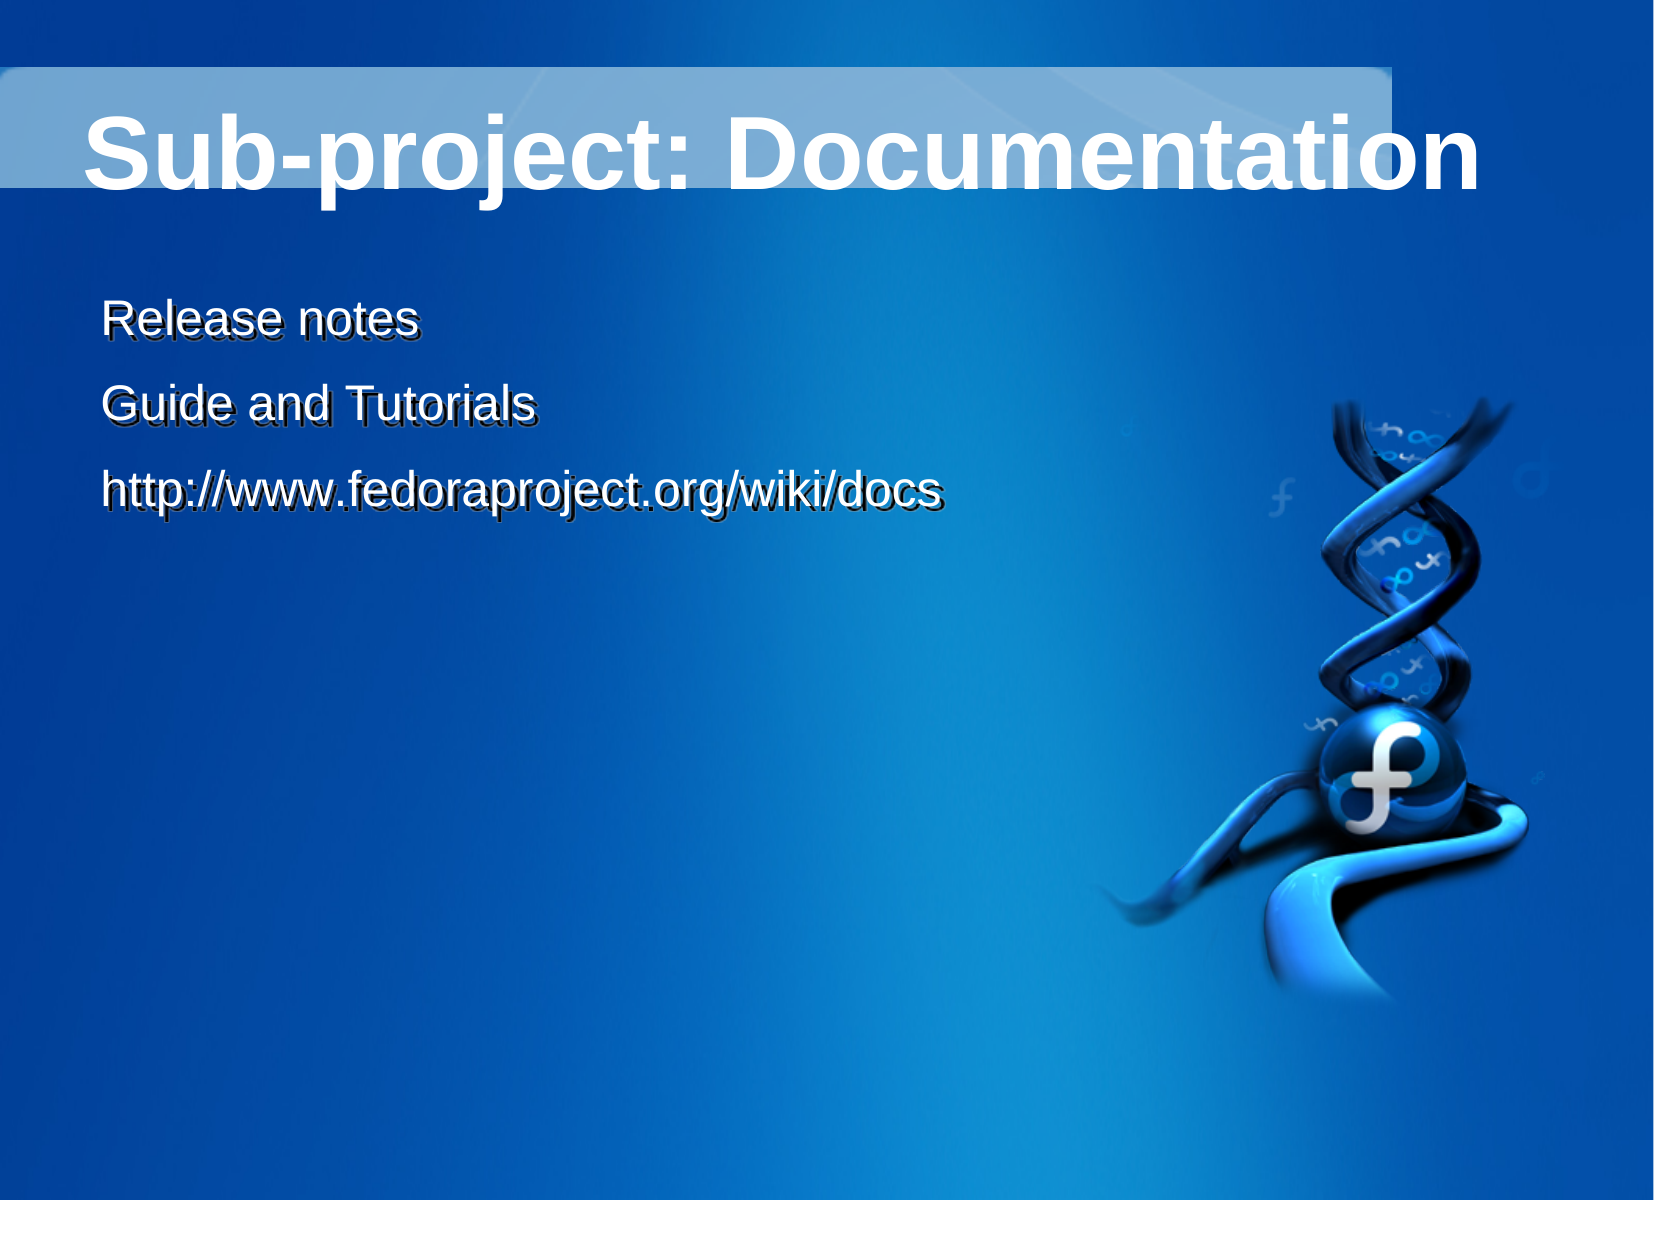

# Sub-project: Documentation
Release notes
Guide and Tutorials
http://www.fedoraproject.org/wiki/docs